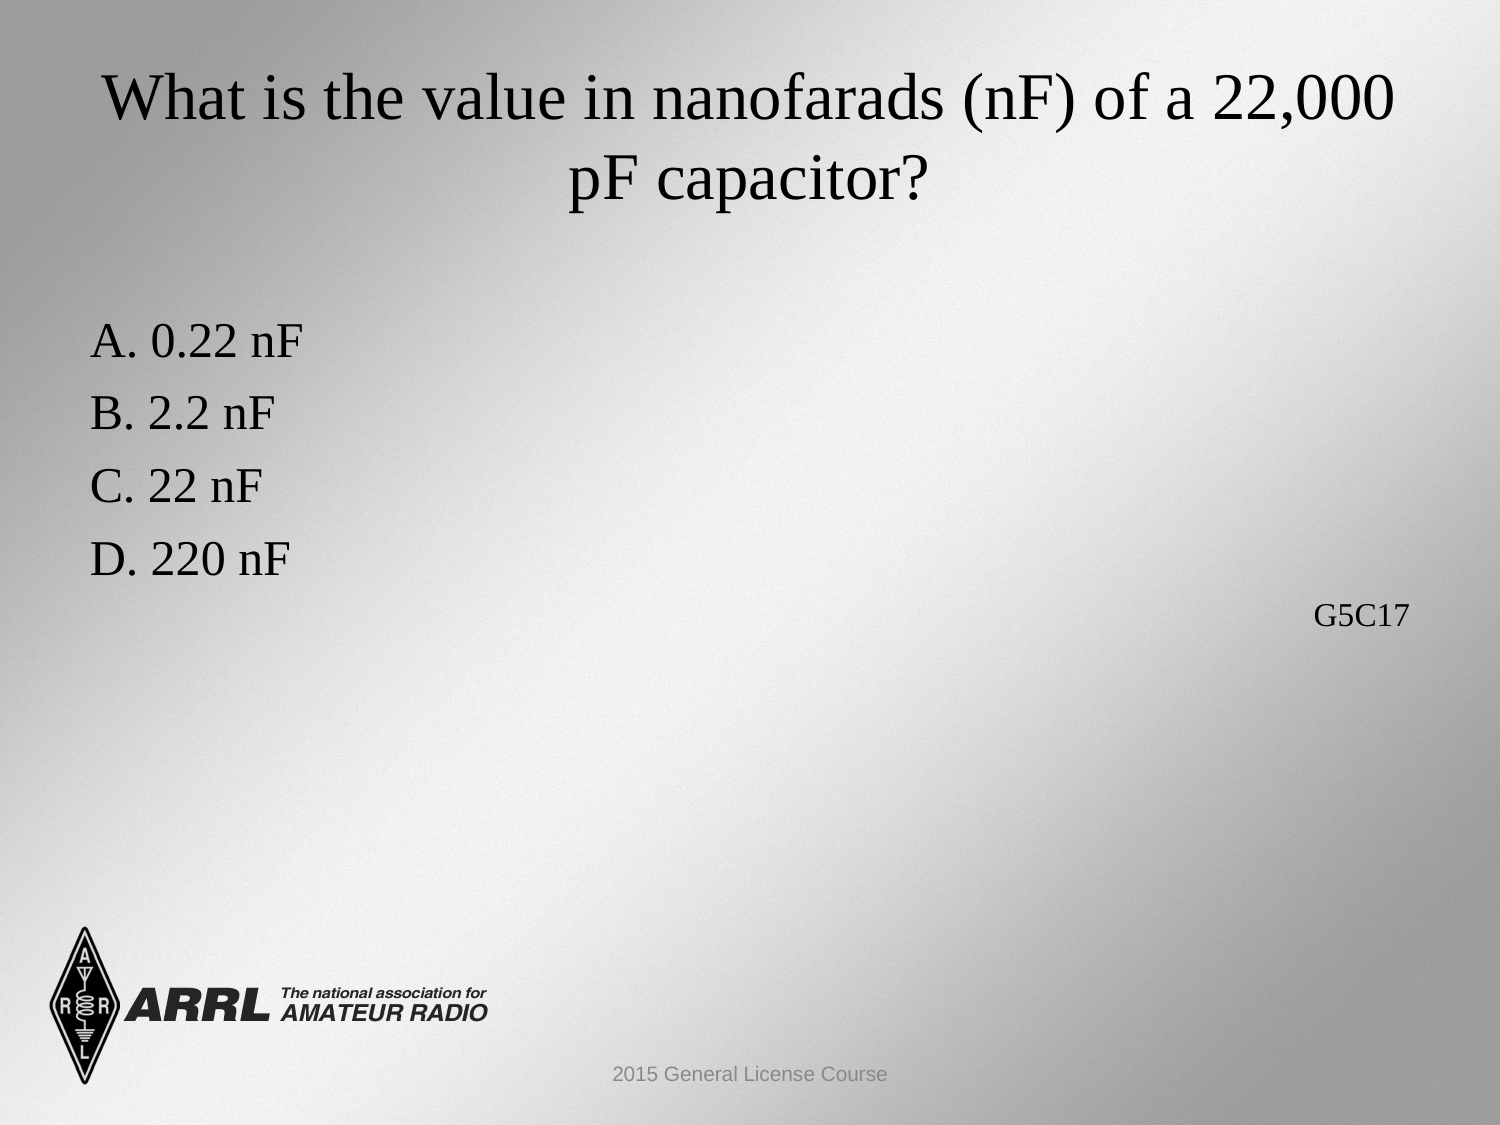

# What is the value in nanofarads (nF) of a 22,000 pF capacitor?
A. 0.22 nF
B. 2.2 nF
C. 22 nF
D. 220 nF
 G5C17
2015 General License Course